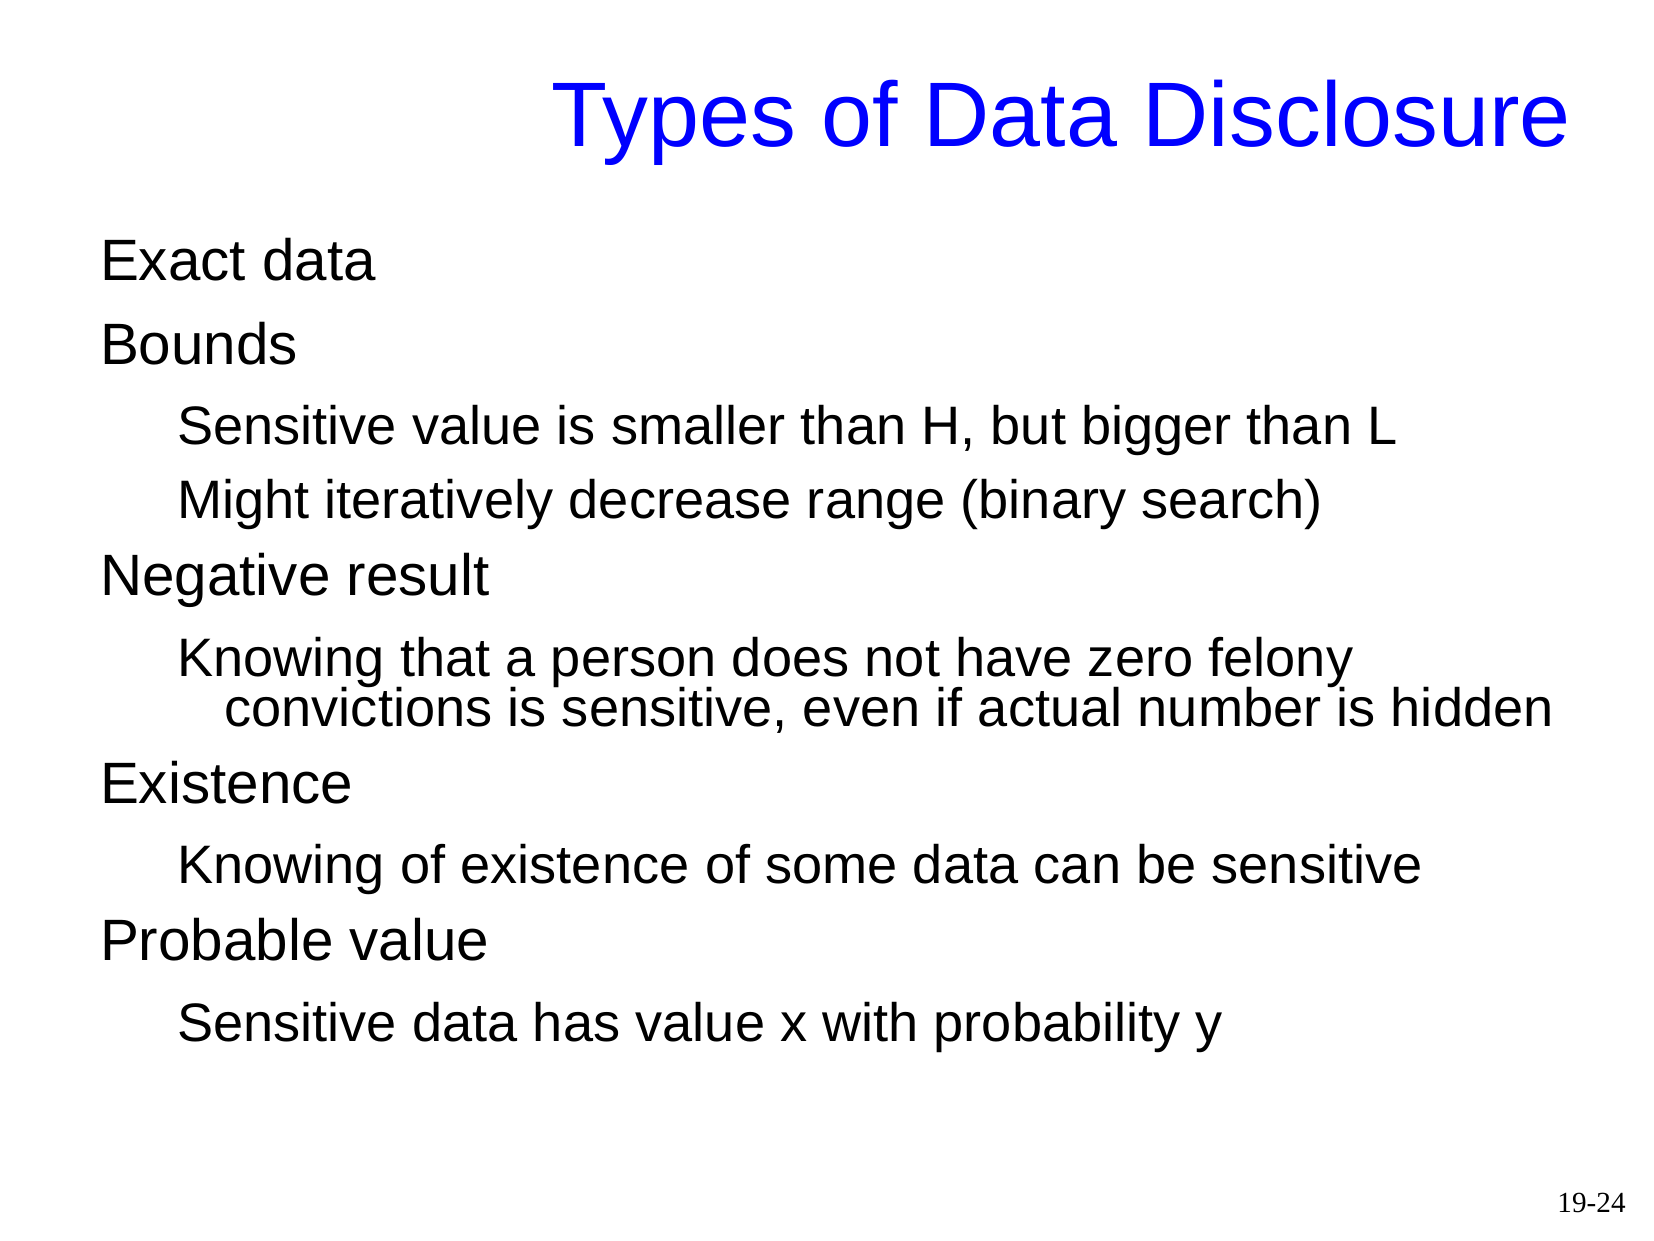

# Types of Data Disclosure
Exact data
Bounds
Sensitive value is smaller than H, but bigger than L
Might iteratively decrease range (binary search)
Negative result
Knowing that a person does not have zero felony convictions is sensitive, even if actual number is hidden
Existence
Knowing of existence of some data can be sensitive
Probable value
Sensitive data has value x with probability y